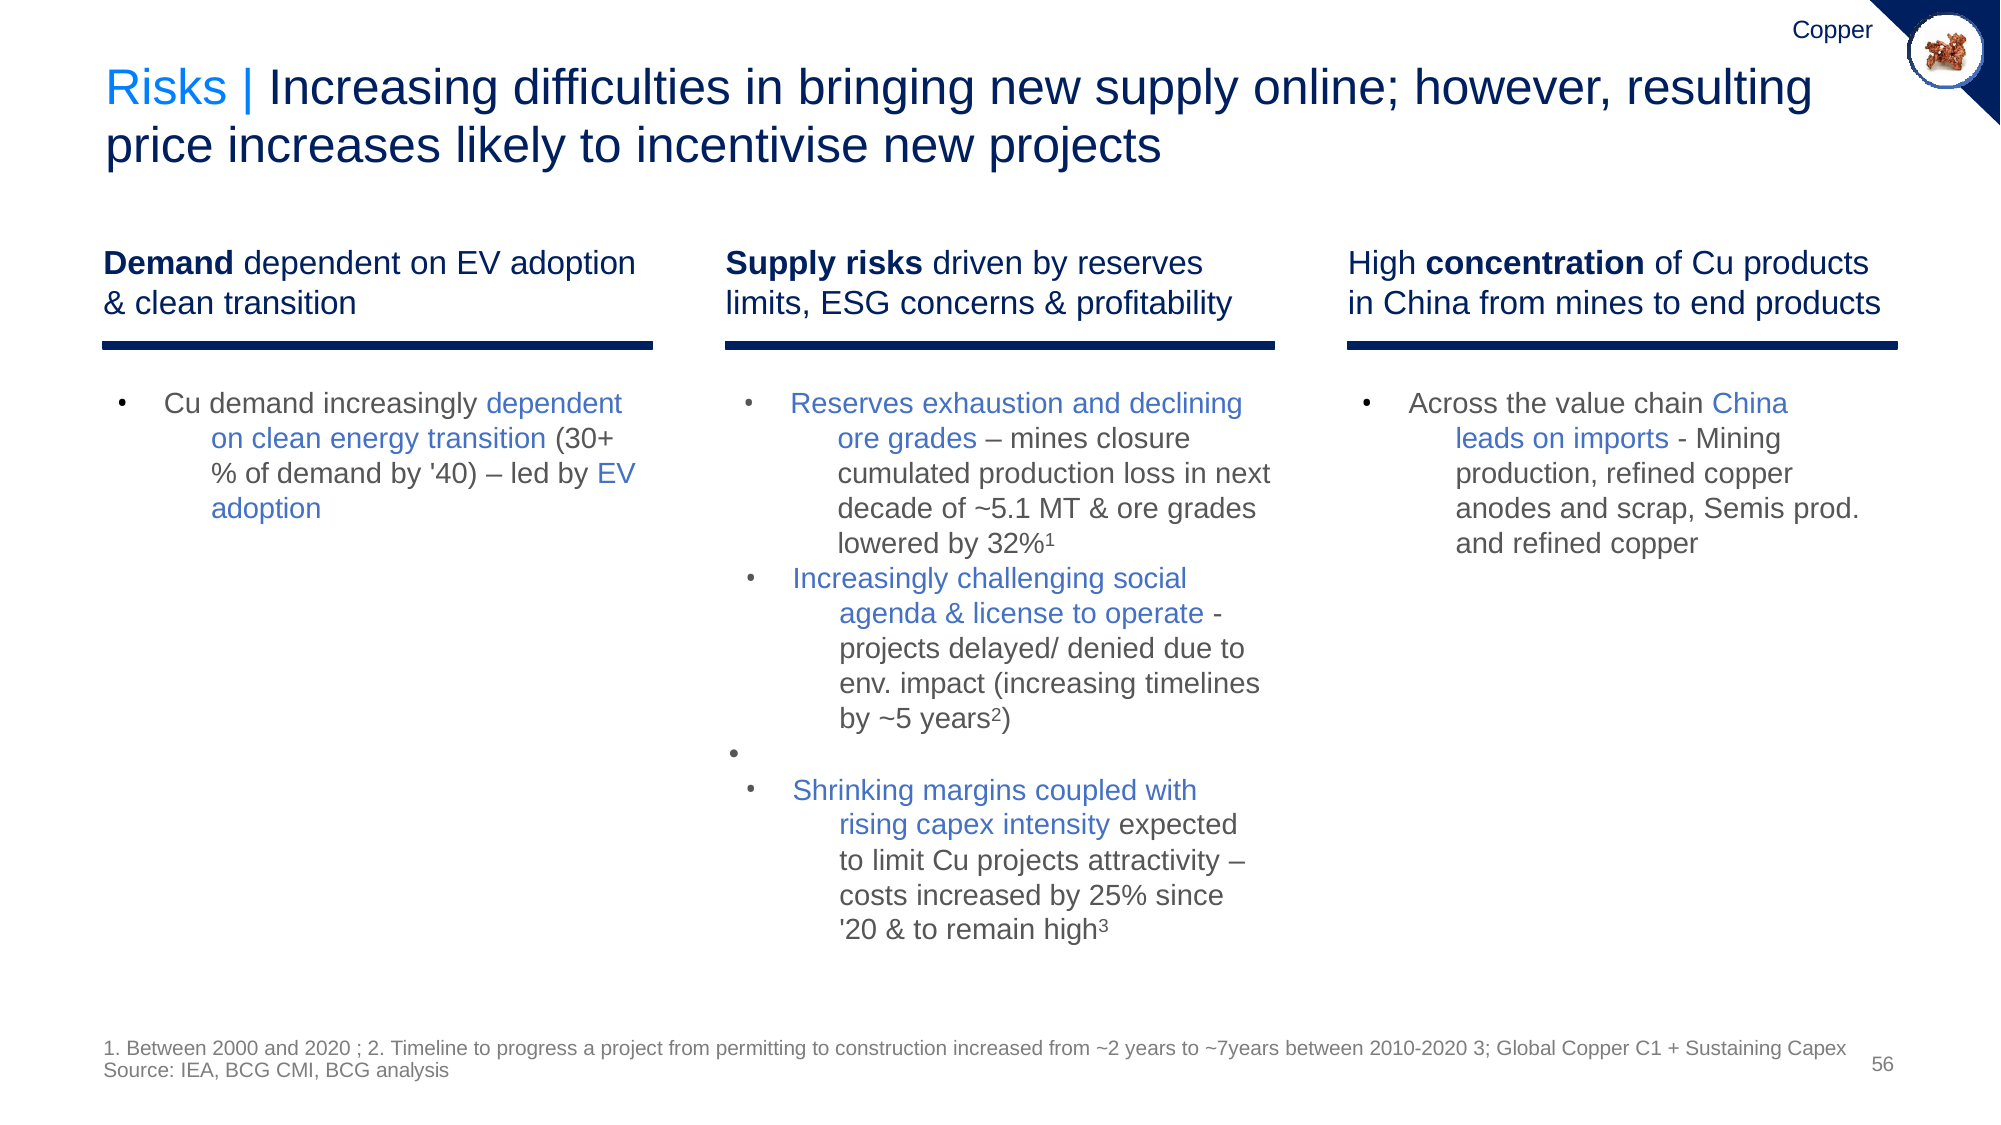

Copper
# Risks | Increasing difficulties in bringing new supply online; however, resulting
price increases likely to incentivise new projects
Demand dependent on EV adoption & clean transition
Supply risks driven by reserves limits, ESG concerns & profitability
High concentration of Cu products in China from mines to end products
Cu demand increasingly dependent on clean energy transition (30+% of demand by '40) – led by EV adoption
Reserves exhaustion and declining ore grades – mines closure cumulated production loss in next decade of ~5.1 MT & ore grades lowered by 32%1
Across the value chain China leads on imports - Mining production, refined copper anodes and scrap, Semis prod. and refined copper
Increasingly challenging social agenda & license to operate - projects delayed/ denied due to env. impact (increasing timelines by ~5 years2)
Shrinking margins coupled with rising capex intensity expected to limit Cu projects attractivity – costs increased by 25% since '20 & to remain high3
1. Between 2000 and 2020 ; 2. Timeline to progress a project from permitting to construction increased from ~2 years to ~7years between 2010-2020 3; Global Copper C1 + Sustaining Capex Source: IEA, BCG CMI, BCG analysis
56